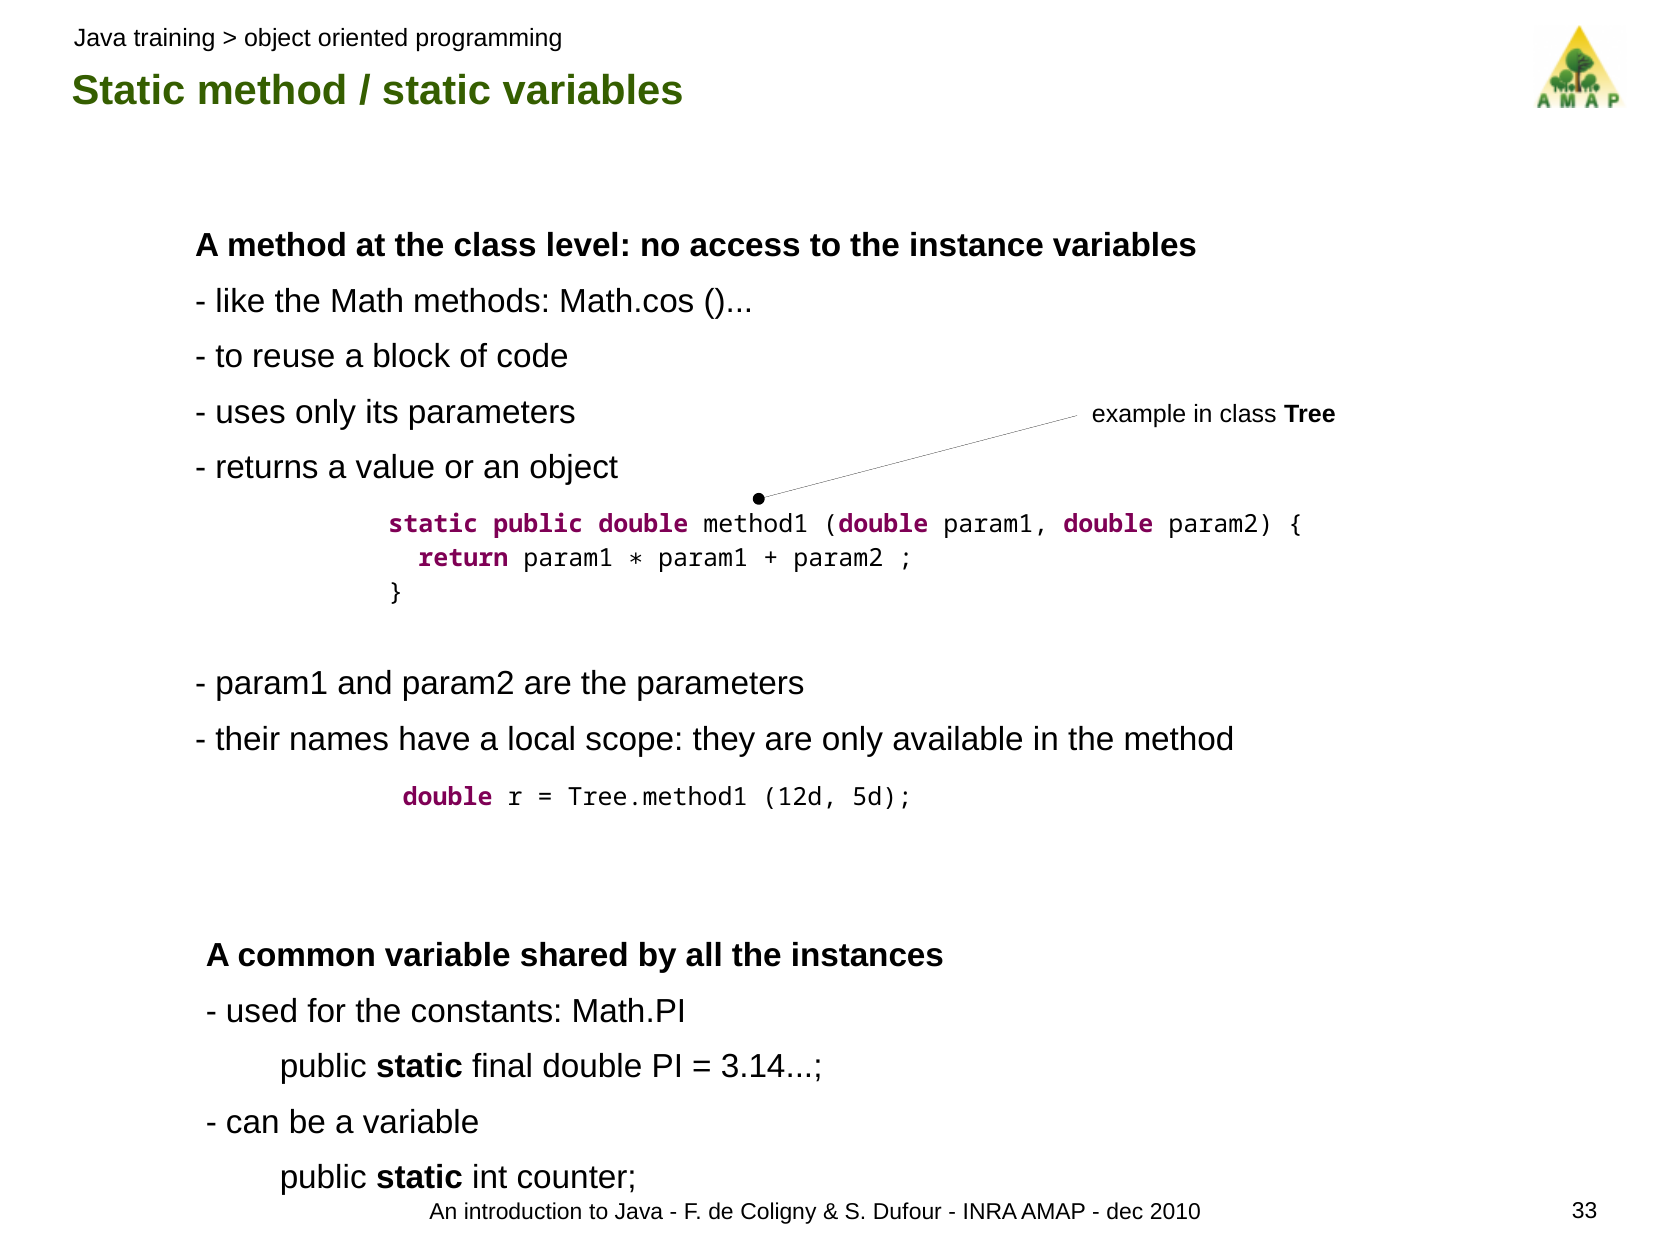

Java training > object oriented programming
Static method / static variables
A method at the class level: no access to the instance variables
- like the Math methods: Math.cos ()...
- to reuse a block of code
- uses only its parameters
- returns a value or an object
example in class Tree
static public double method1 (double param1, double param2) {
 return param1 ∗ param1 + param2 ;
}
- param1 and param2 are the parameters
- their names have a local scope: they are only available in the method
double r = Tree.method1 (12d, 5d);
A common variable shared by all the instances
- used for the constants: Math.PI
	public static final double PI = 3.14...;
- can be a variable
	public static int counter;
33